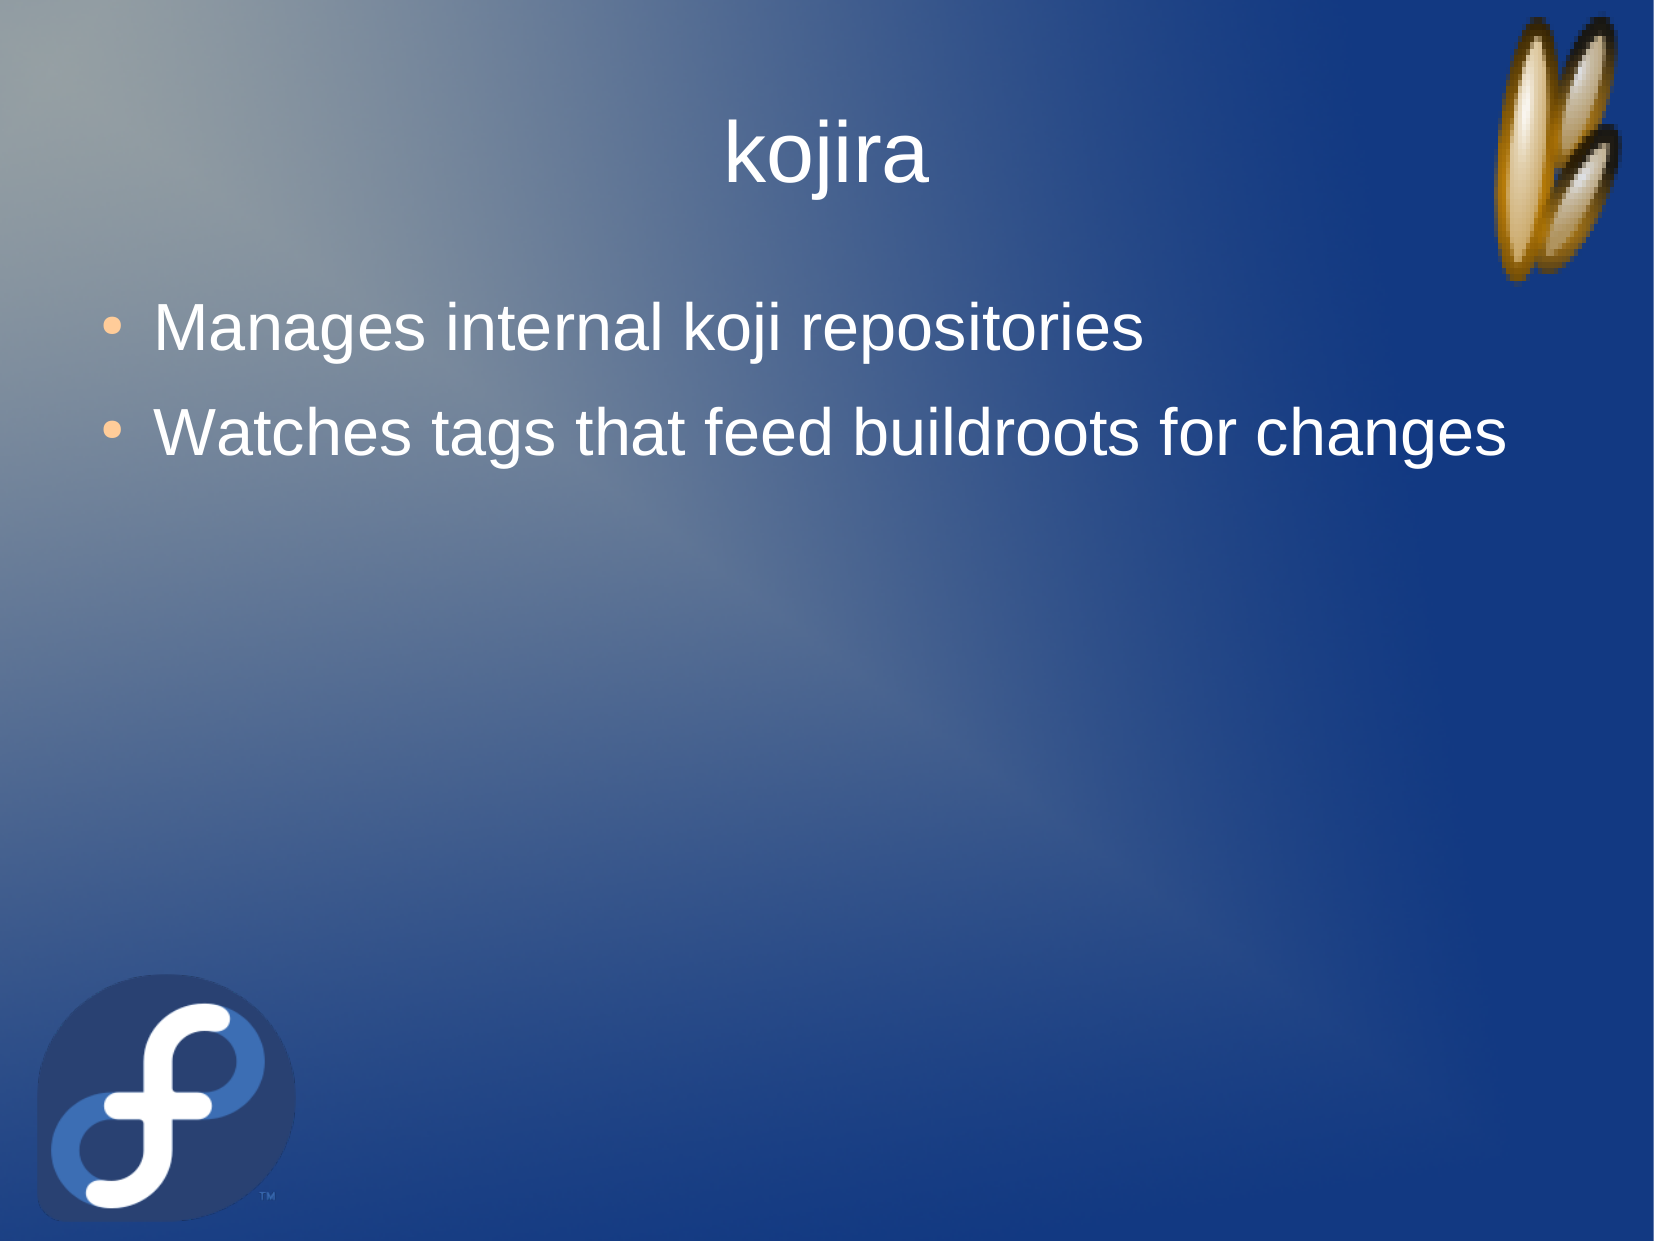

# kojira
Manages internal koji repositories
Watches tags that feed buildroots for changes